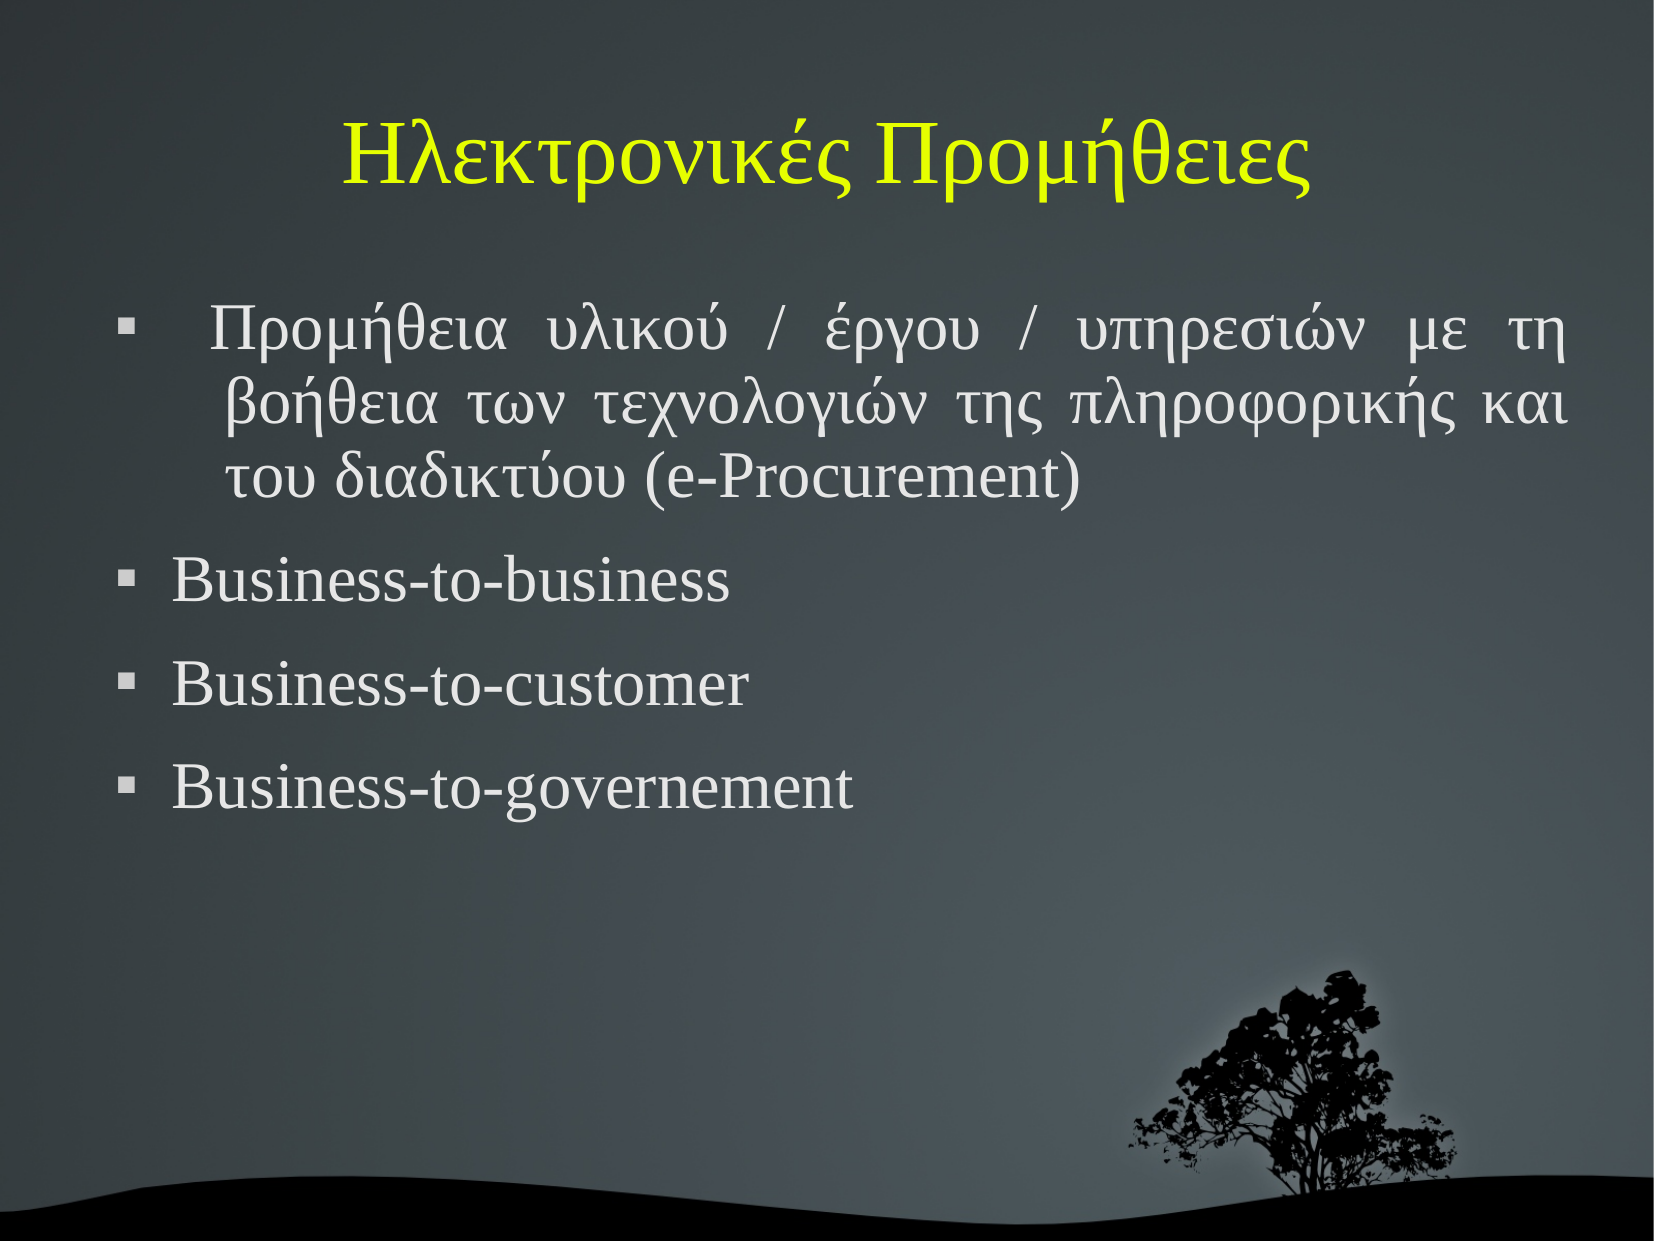

# Ηλεκτρονικές Προμήθειες
 Προμήθεια υλικού / έργου / υπηρεσιών με τη βοήθεια των τεχνολογιών της πληροφορικής και του διαδικτύου (e-Procurement)
Business-to-business
Business-to-customer
Business-to-governement